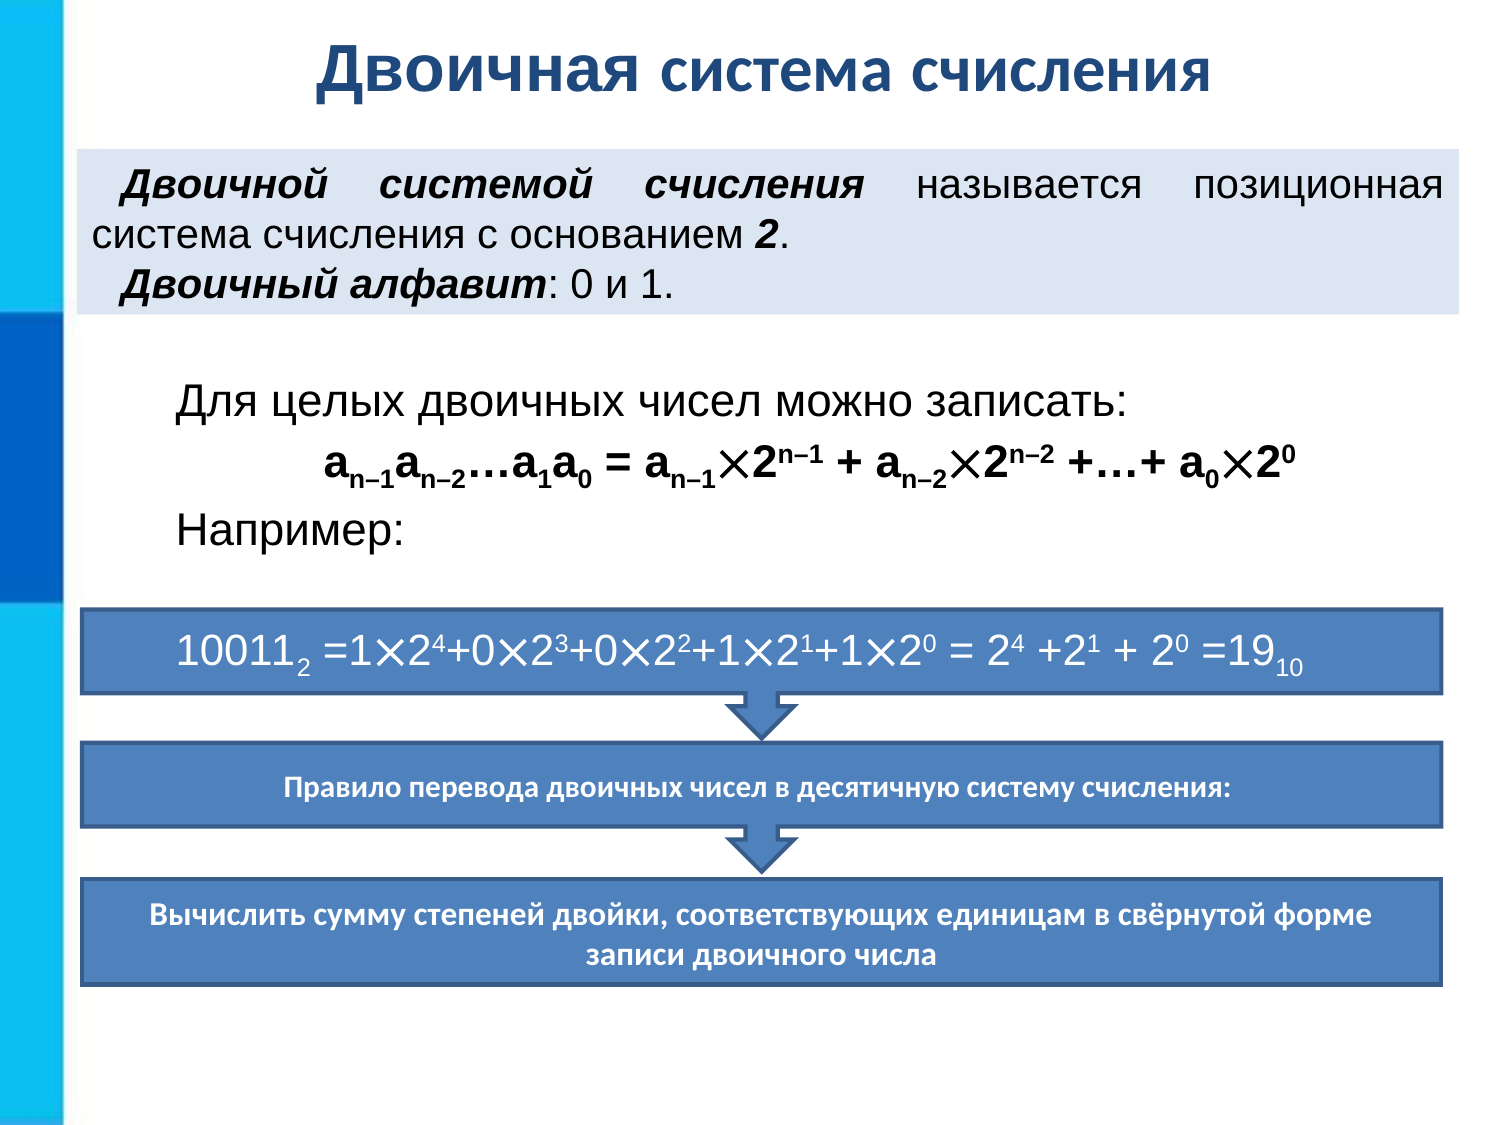

Двоичная система счисления
Двоичной системой счисления называется позиционная система счисления с основанием 2.
Двоичный алфавит: 0 и 1.
Для целых двоичных чисел можно записать:
an–1an–2…a1a0 = an–12n–1 + an–22n–2 +…+ a020
Например:
100112 =124+023+022+121+120 = 24 +21 + 20 =1910
Правило перевода двоичных чисел в десятичную систему счисления:
Вычислить сумму степеней двойки, соответствующих единицам в свёрнутой форме записи двоичного числа